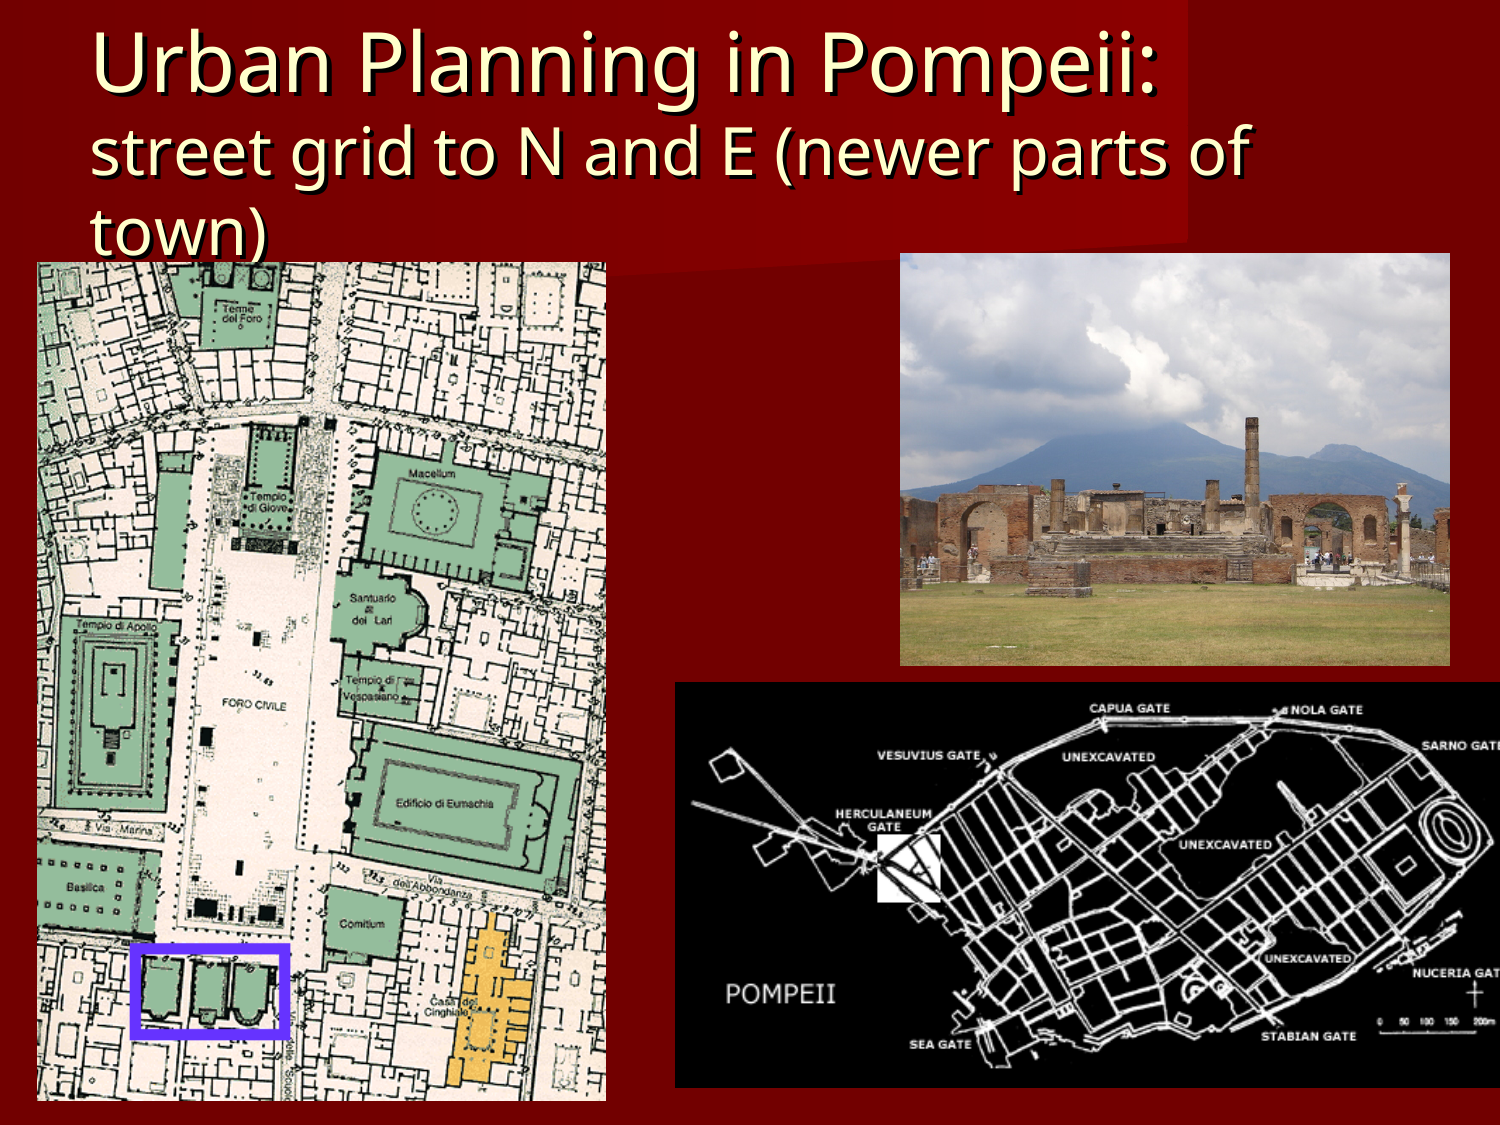

# Urban Planning in Pompeii: street grid to N and E (newer parts of town)